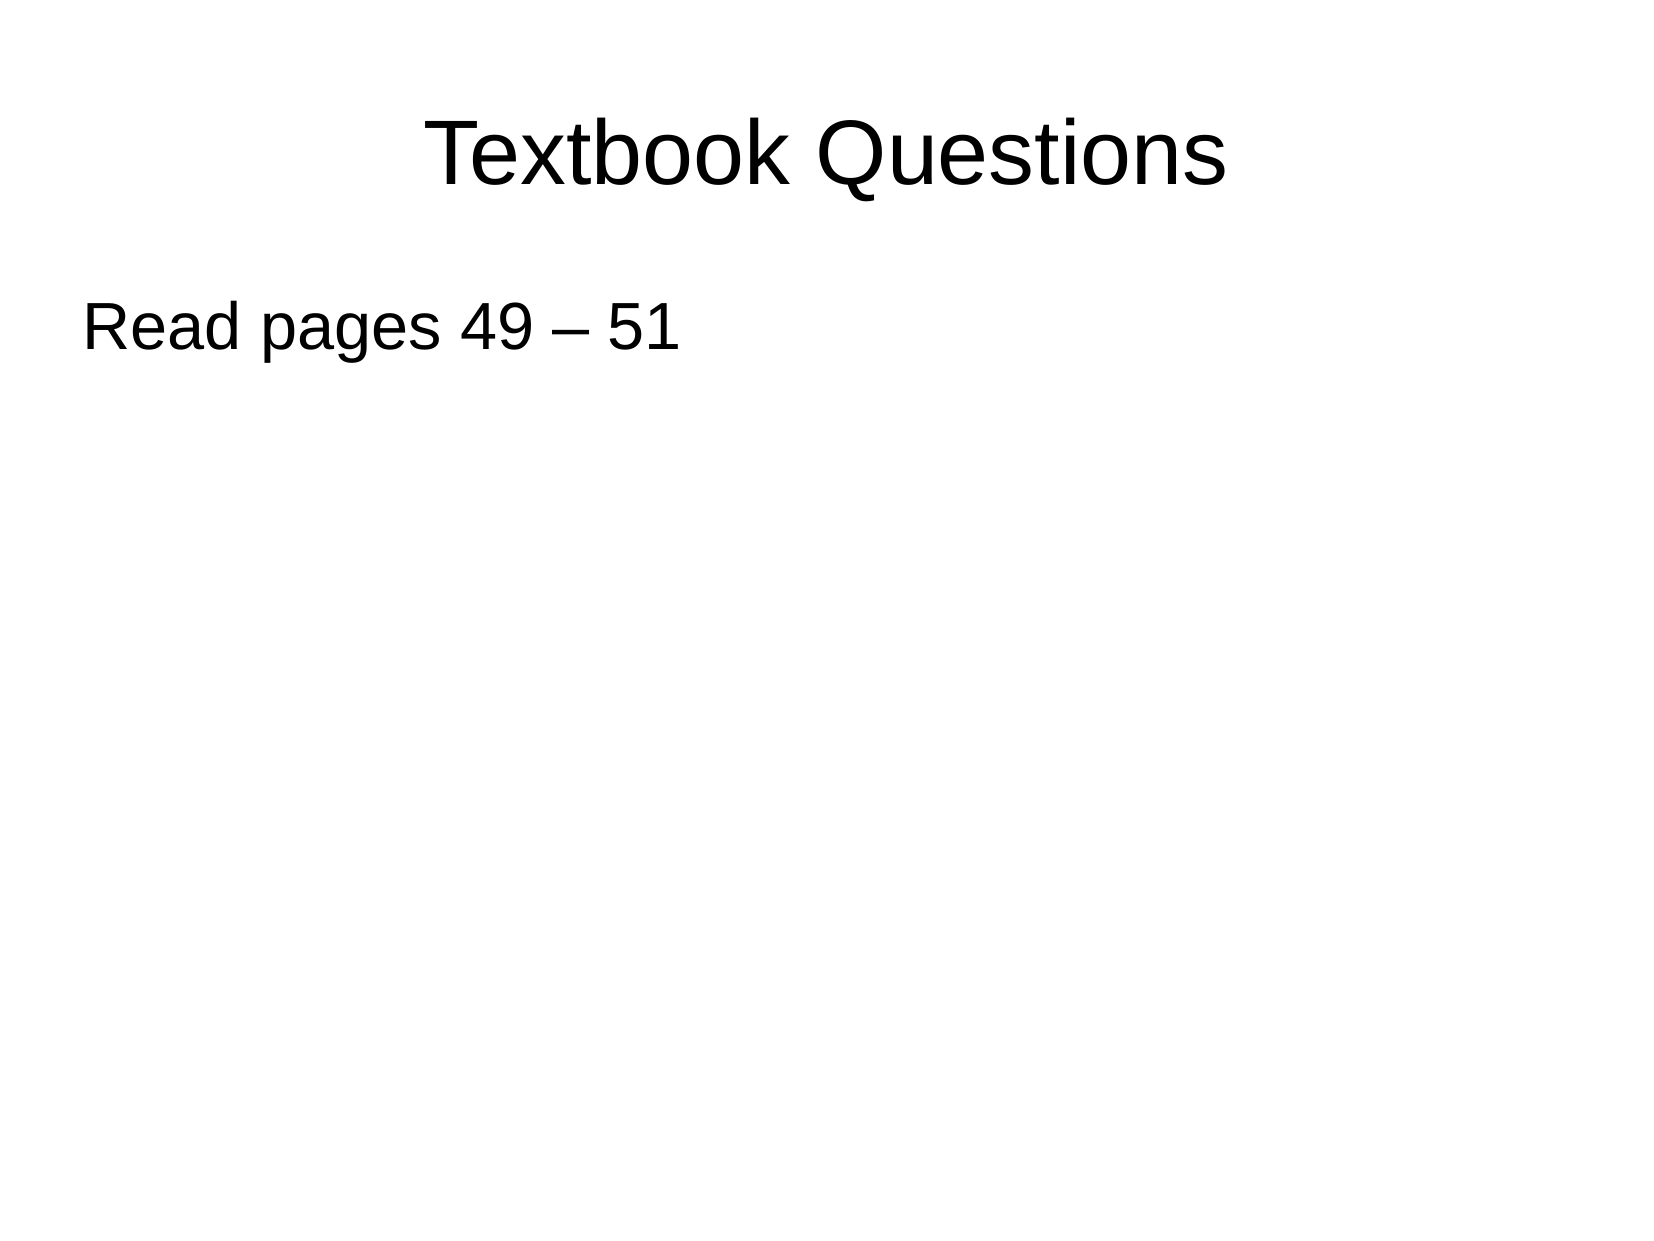

# Textbook Questions
Read pages 49 – 51